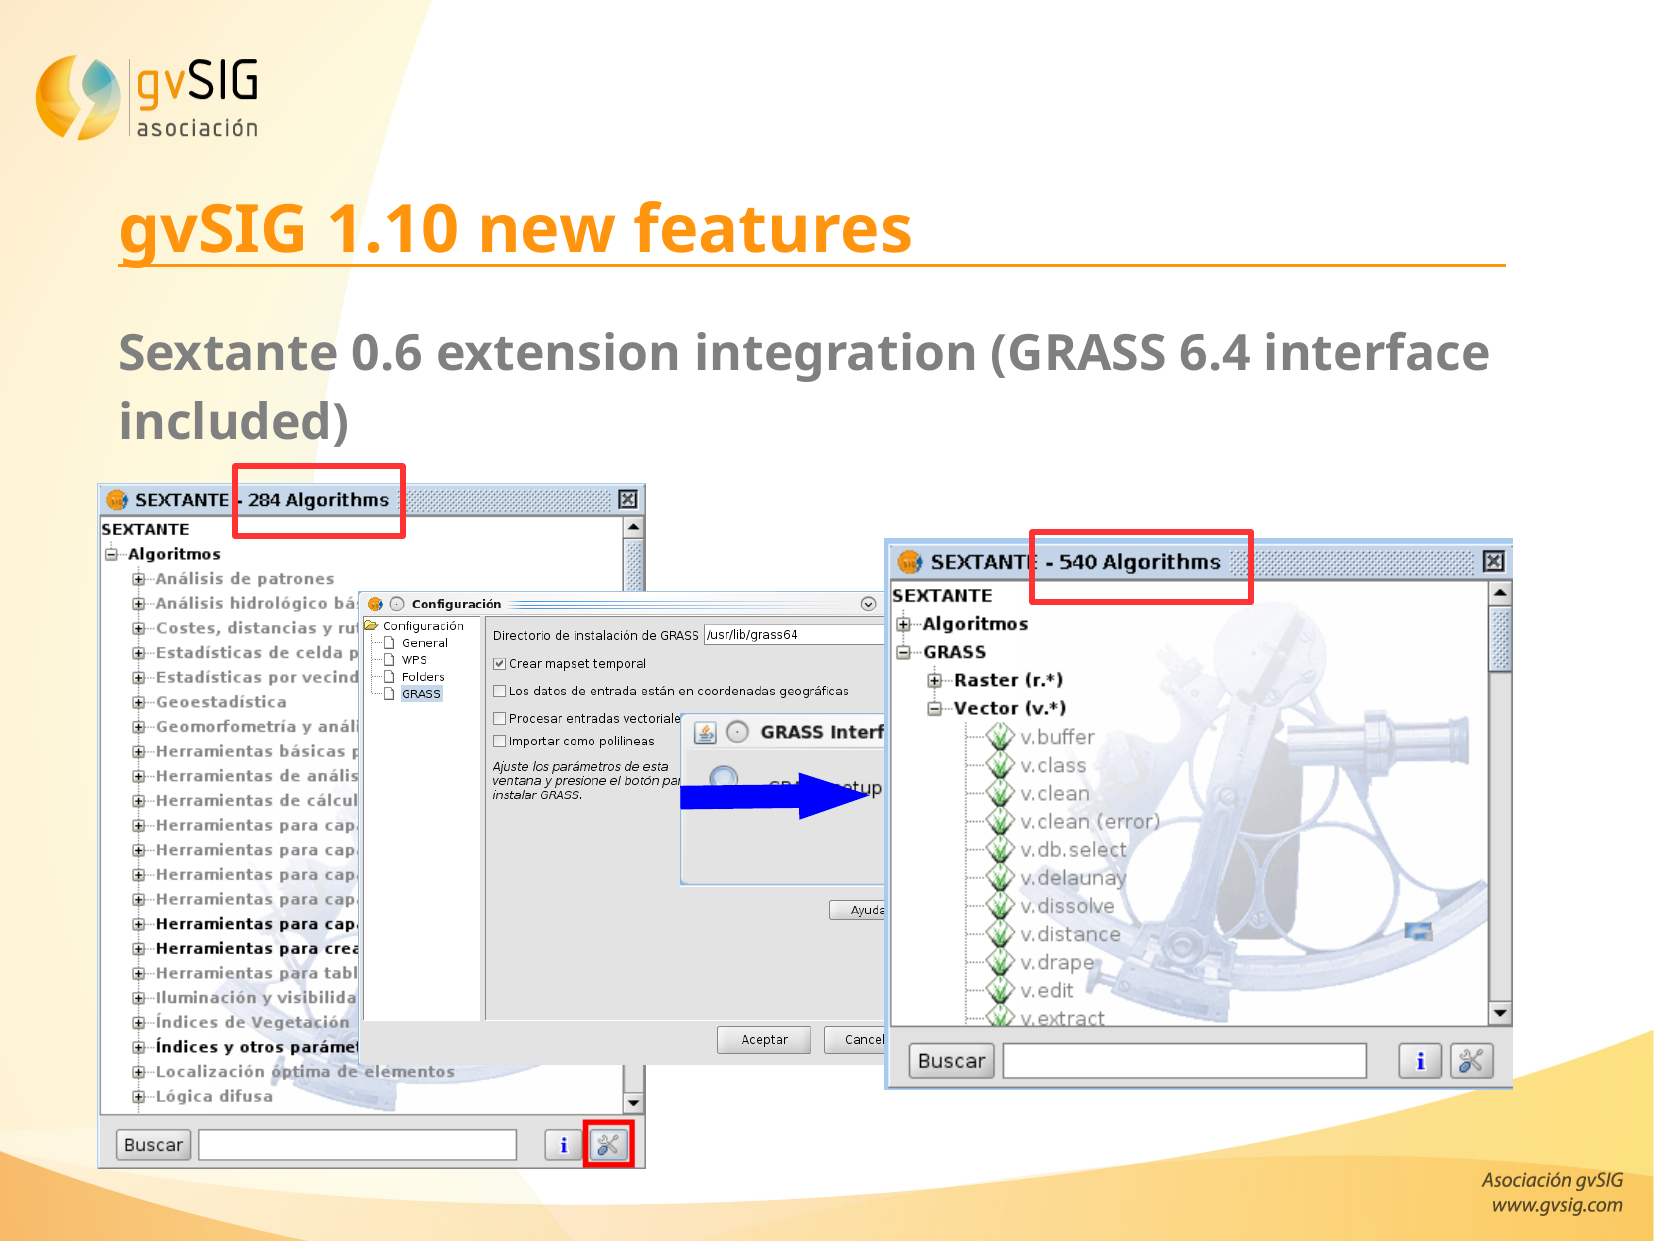

# gvSIG 1.10 new features
Sextante 0.6 extension integration (GRASS 6.4 interface included)